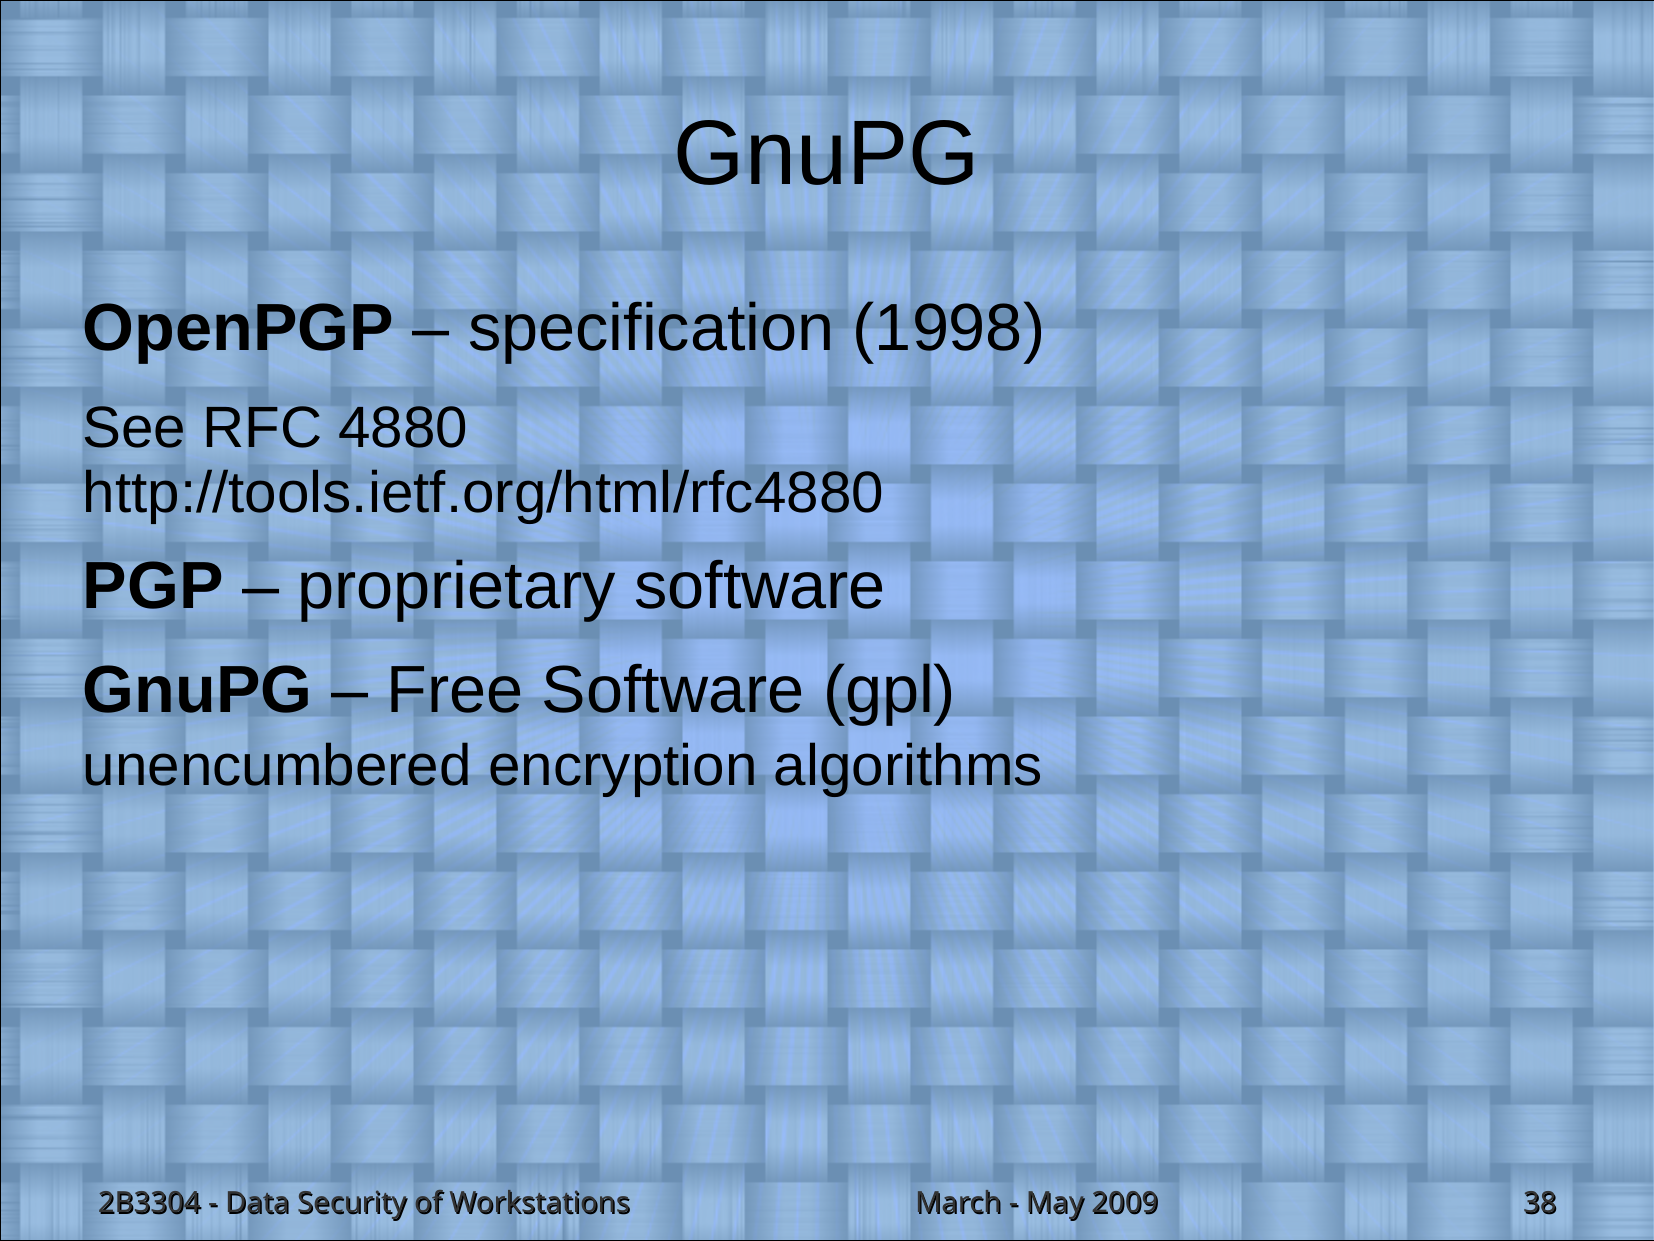

# GnuPG
OpenPGP – specification (1998)
See RFC 4880
http://tools.ietf.org/html/rfc4880
PGP – proprietary software
GnuPG – Free Software (gpl)
unencumbered encryption algorithms